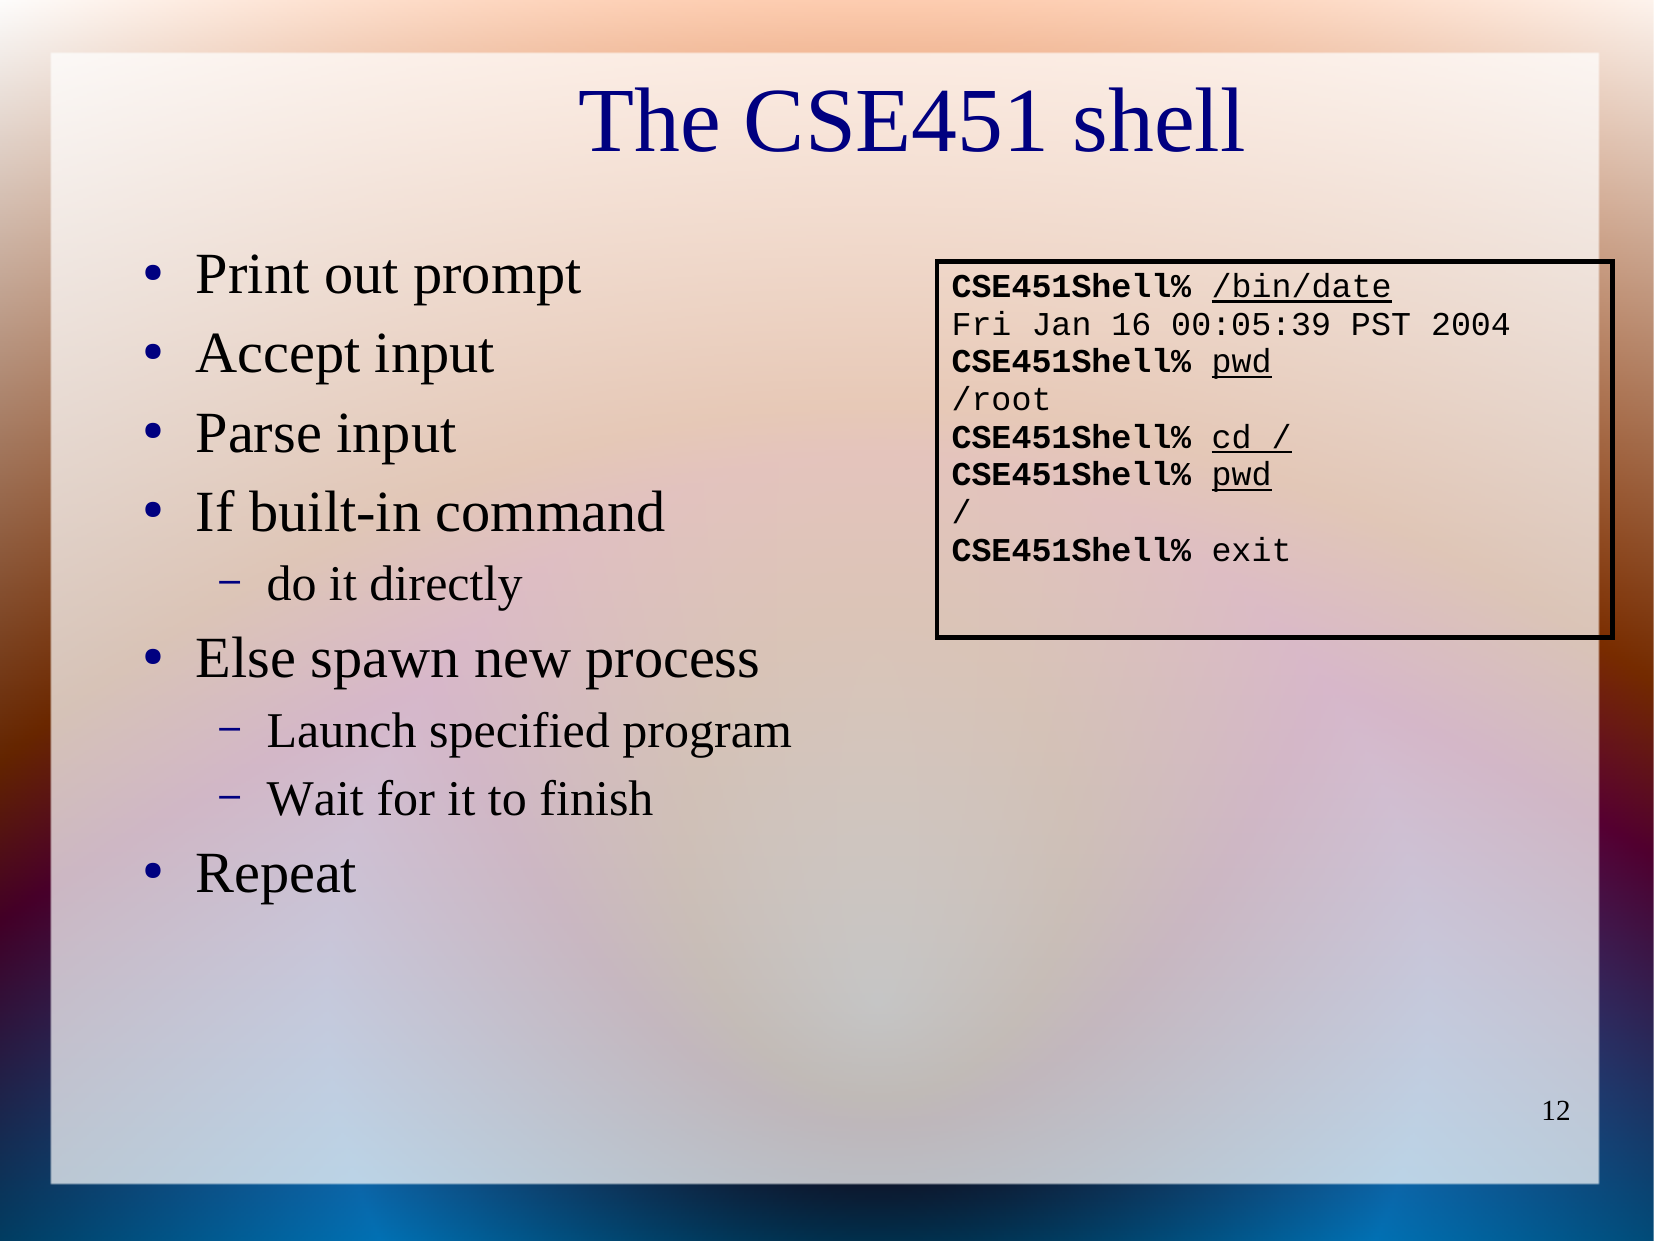

# The CSE451 shell
Print out prompt
Accept input
Parse input
If built-in command
do it directly
Else spawn new process
Launch specified program
Wait for it to finish
Repeat
CSE451Shell% /bin/date
Fri Jan 16 00:05:39 PST 2004
CSE451Shell% pwd
/root
CSE451Shell% cd /
CSE451Shell% pwd
/
CSE451Shell% exit
12